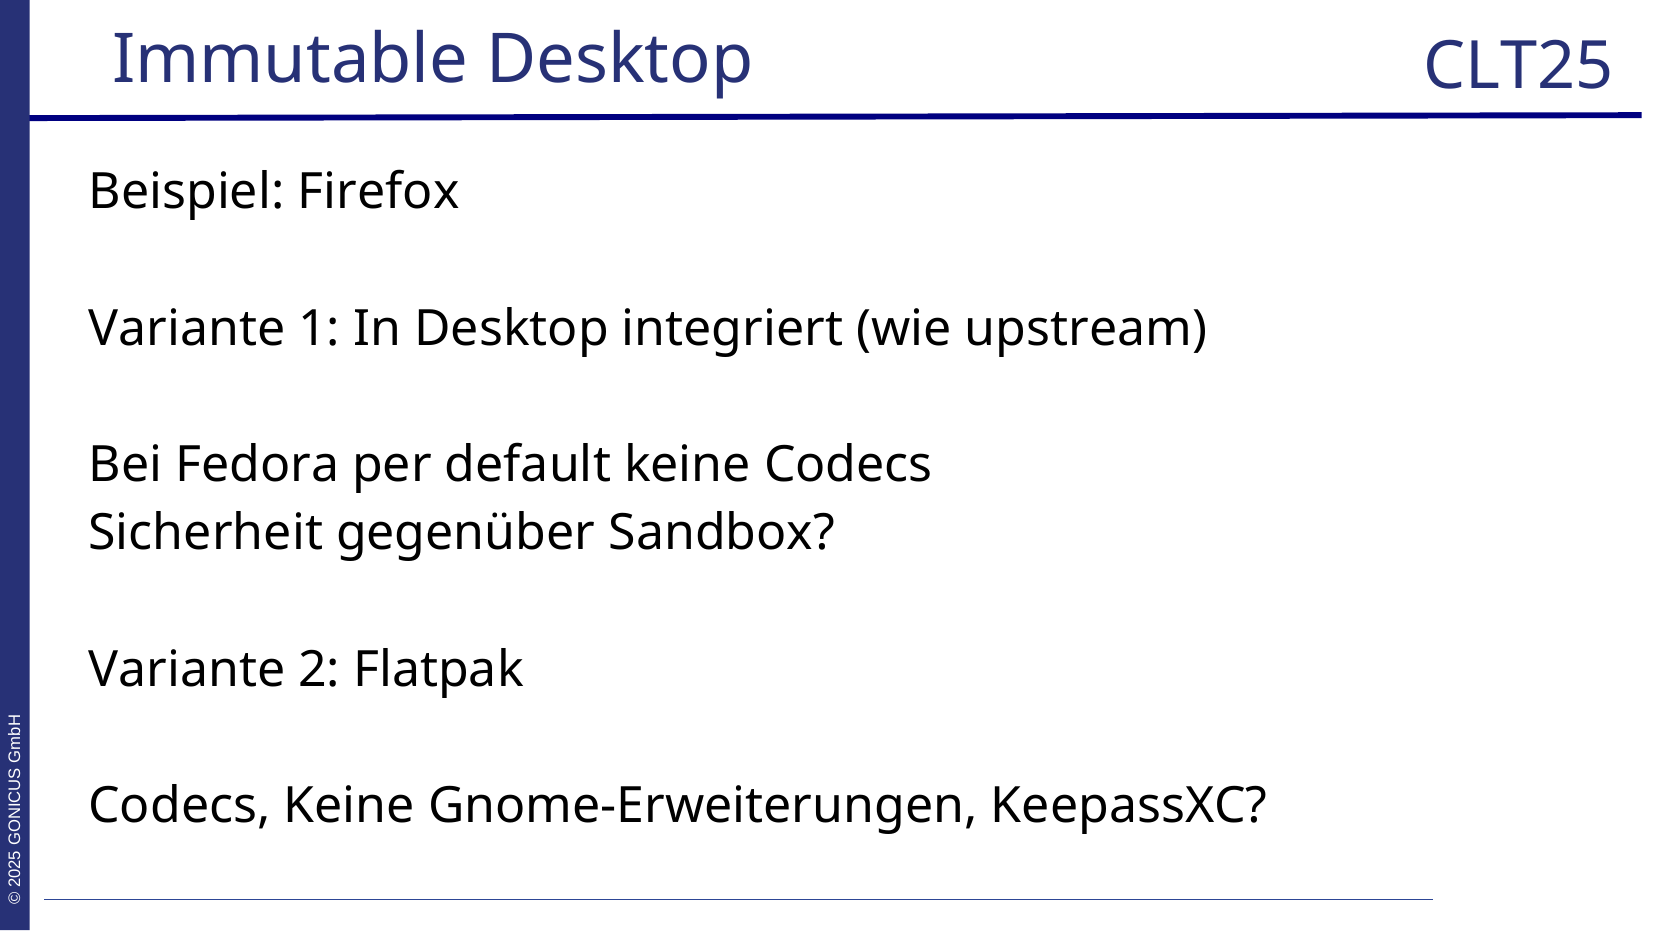

# Immutable Desktop
Beispiel: Firefox
Variante 1: In Desktop integriert (wie upstream)
Bei Fedora per default keine Codecs
Sicherheit gegenüber Sandbox?
Variante 2: Flatpak
Codecs, Keine Gnome-Erweiterungen, KeepassXC?